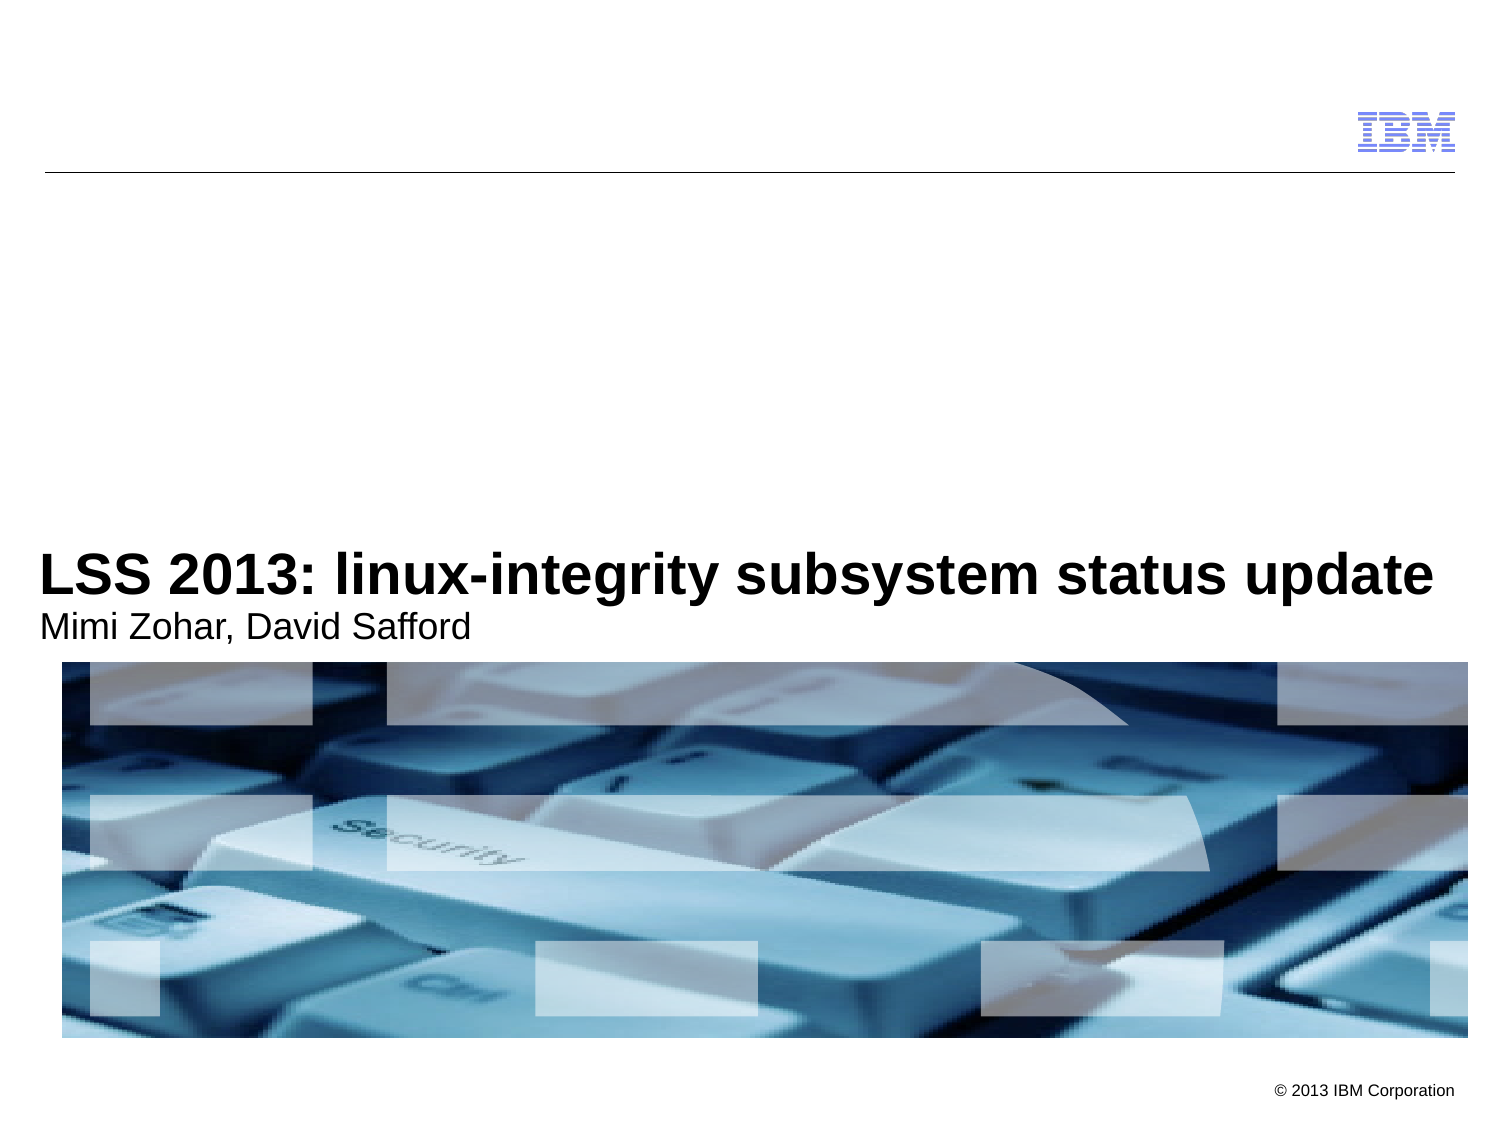

# LSS 2013: linux-integrity subsystem status update Mimi Zohar, David Safford